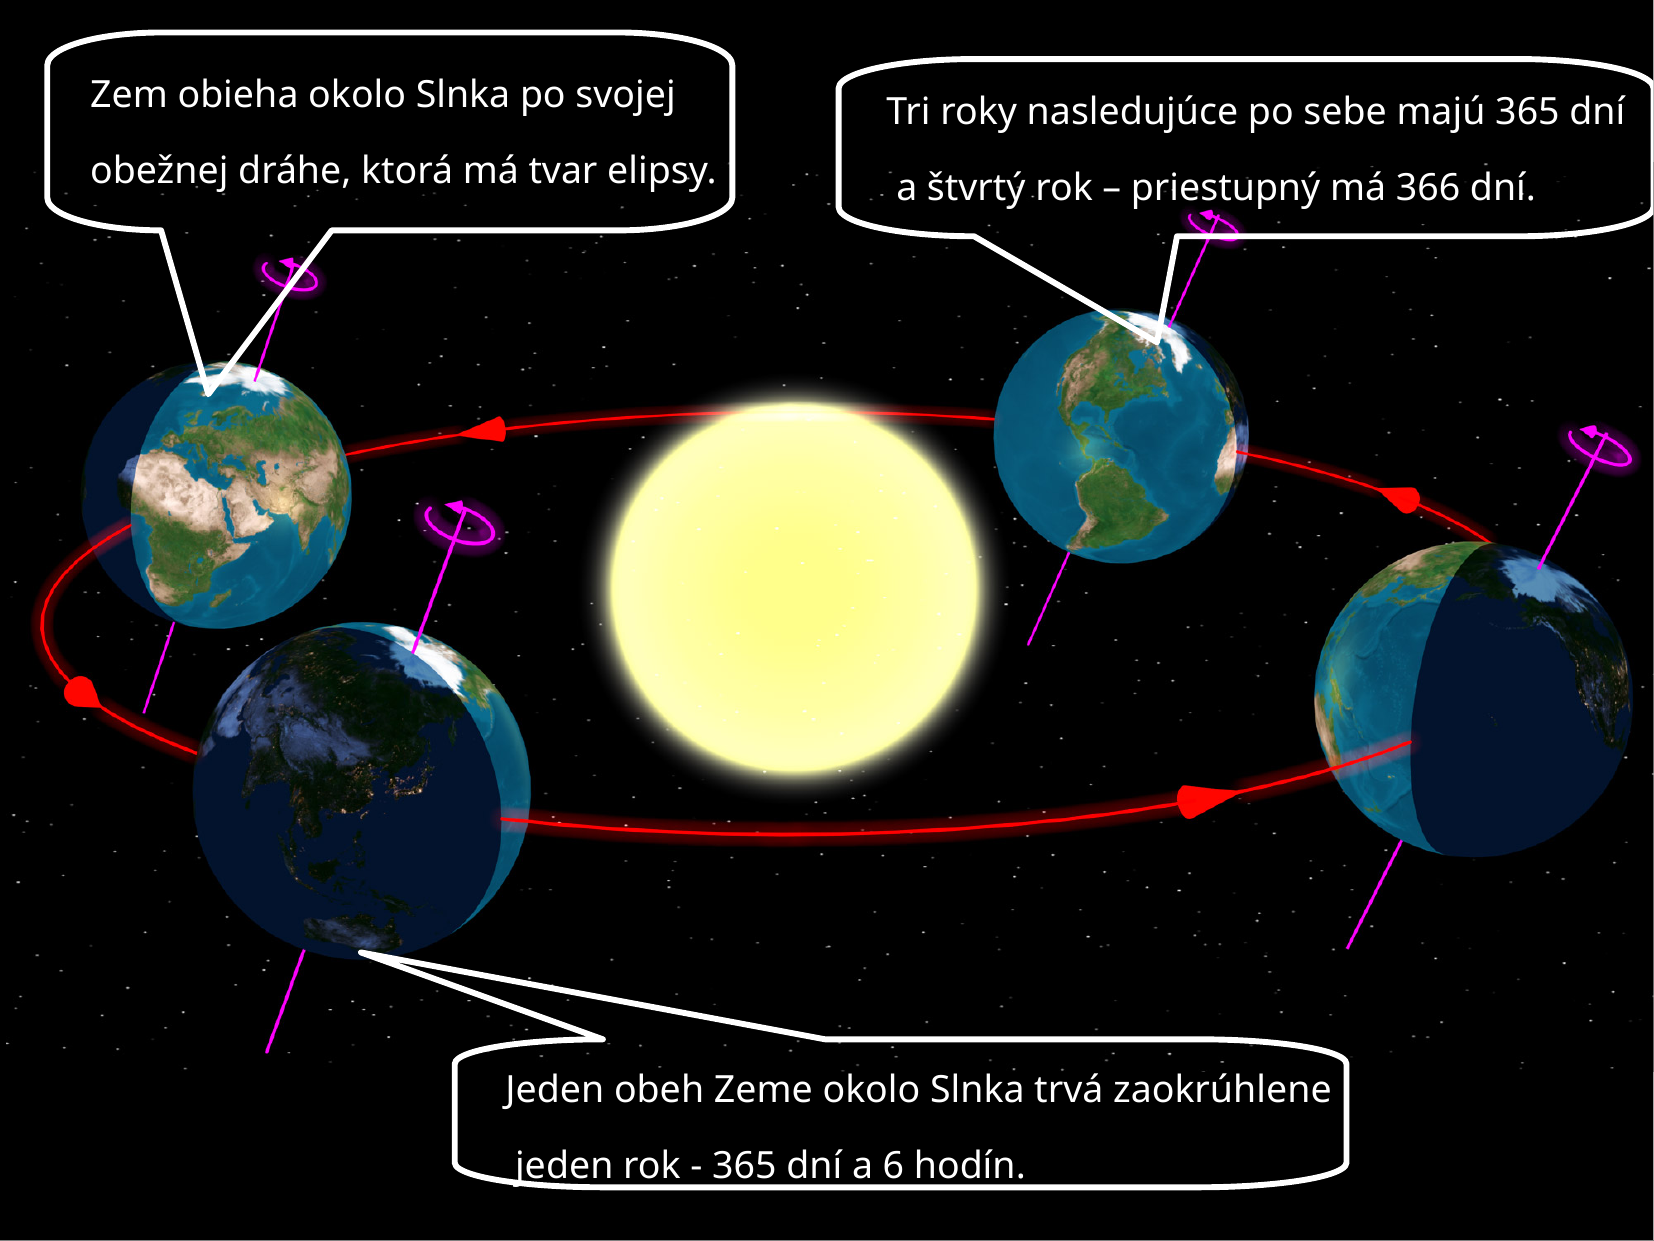

Zem obieha okolo Slnka po svojej
obežnej dráhe, ktorá má tvar elipsy.
Tri roky nasledujúce po sebe majú 365 dní
 a štvrtý rok – priestupný má 366 dní.
Jeden obeh Zeme okolo Slnka trvá zaokrúhlene
 jeden rok - 365 dní a 6 hodín.